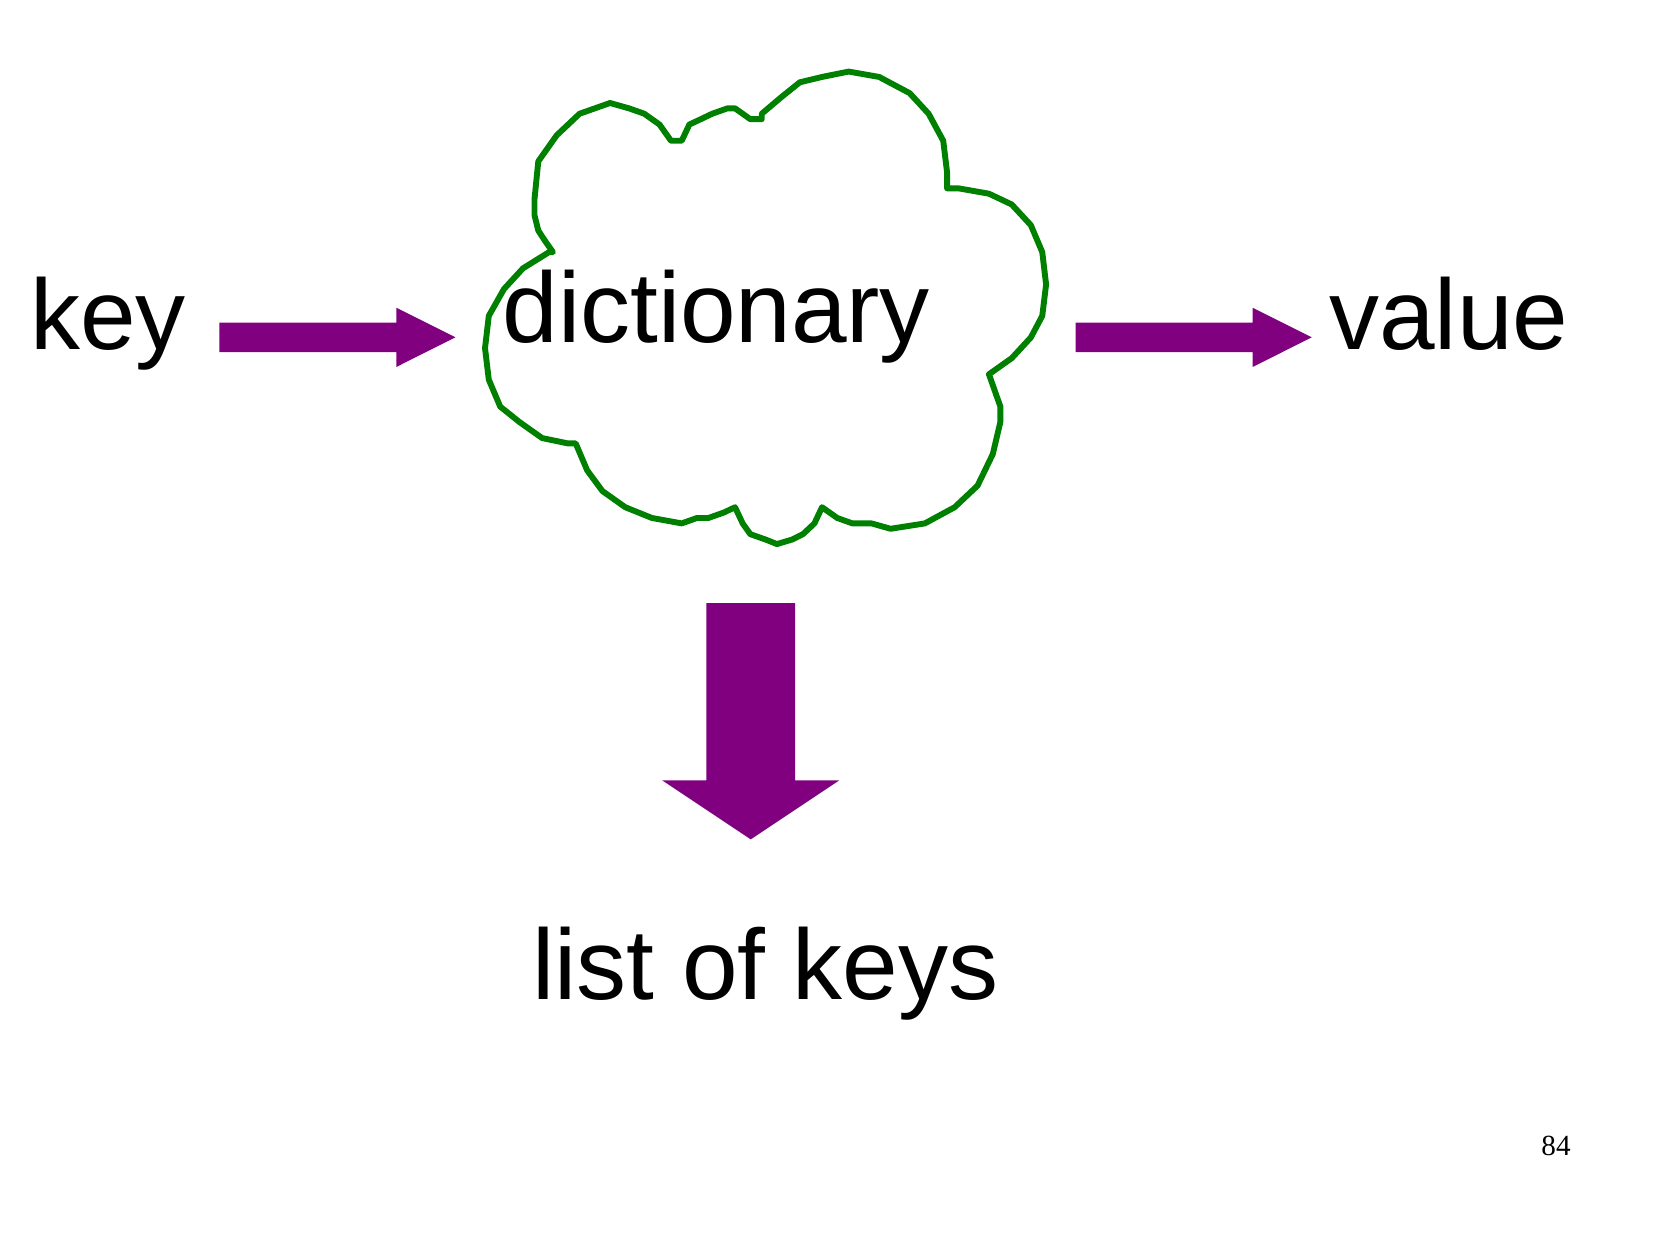

dictionary
key
value
list of keys
84